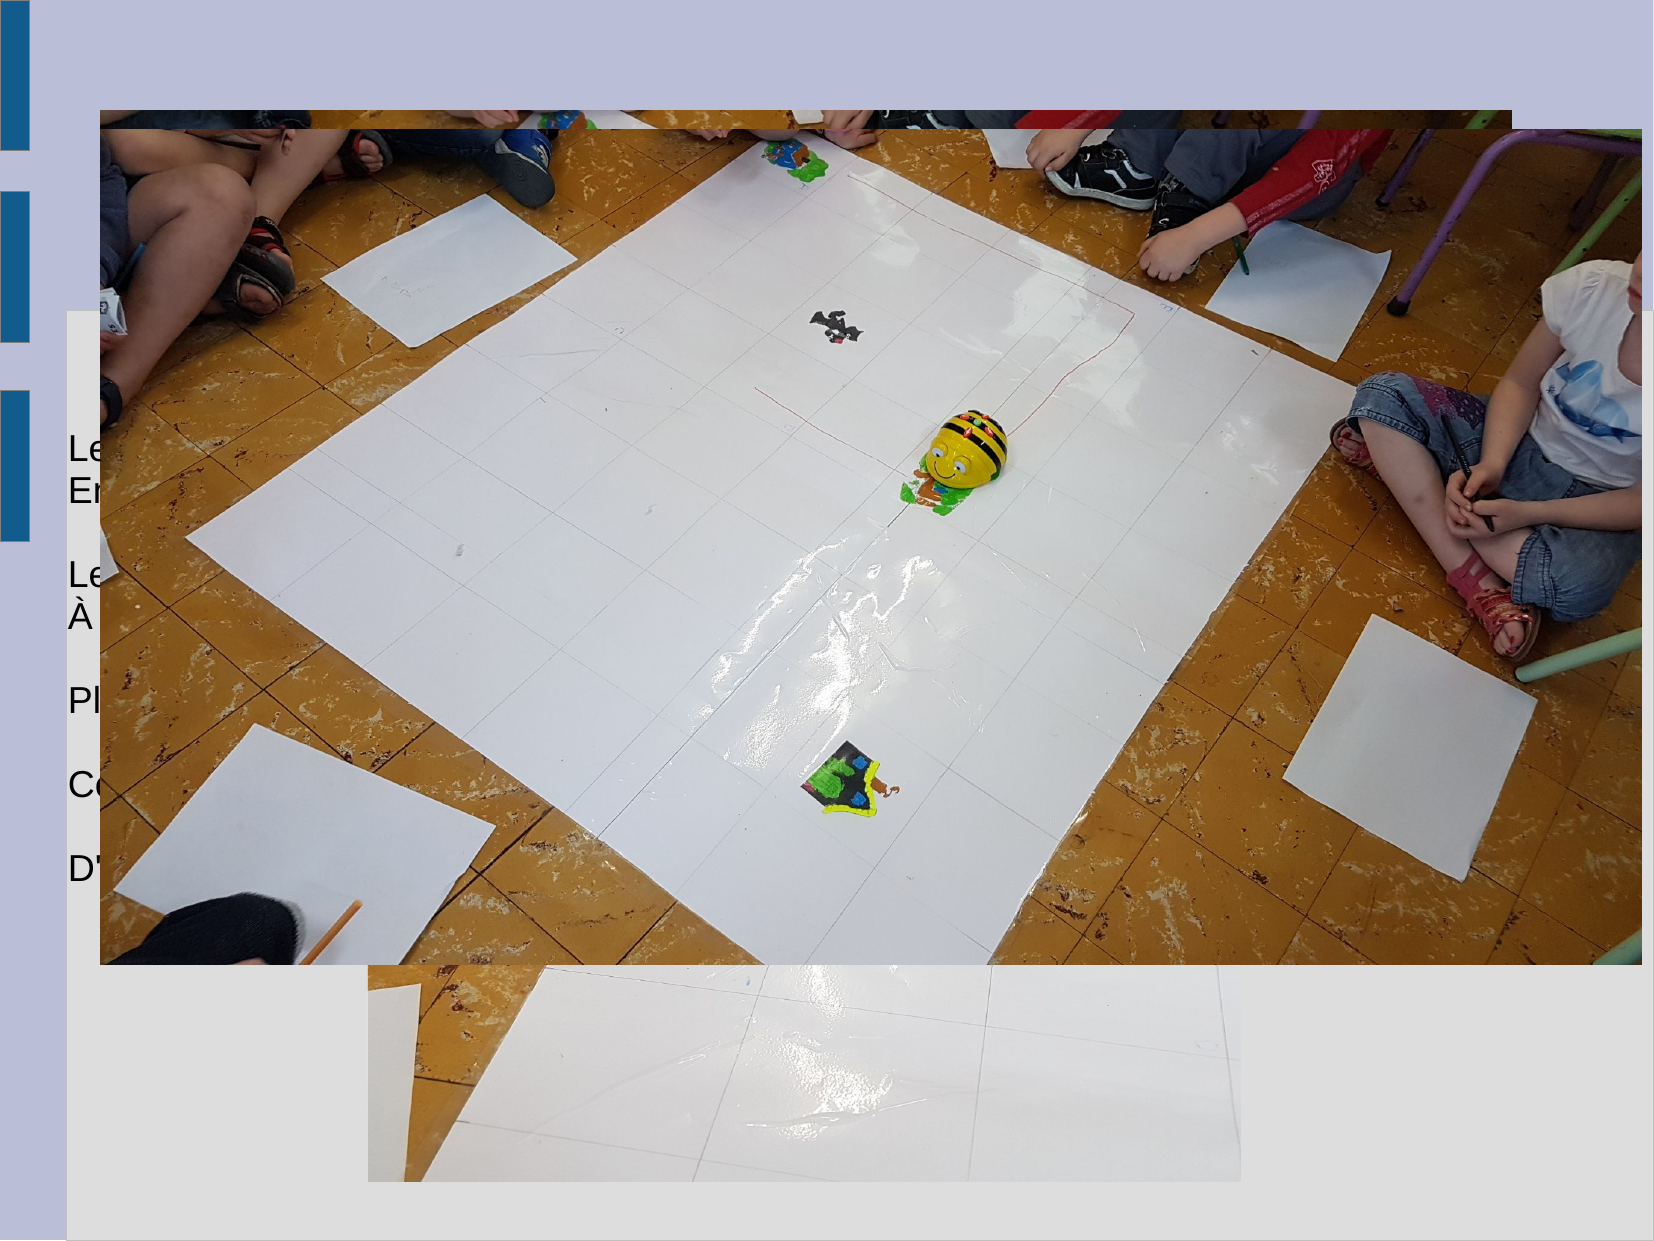

Etape 4 : Recherche sur papier du trajet puis exécution.
Le robot doit aller de la maison du petit chaperon rouge à la maison de la grand-mère
En passant par le bois mais en évitant le loup.
Les enfants ont réfléchi individuellement ou par petits groupes puis ils ont tracé le programme
À faire pour le robot.
Plusieurs solutions sont possibles.
Certains élèves avancent le robot en même temps que leur programme pour voir si ça marche.
D'autres corrigent au fur et à mesure.